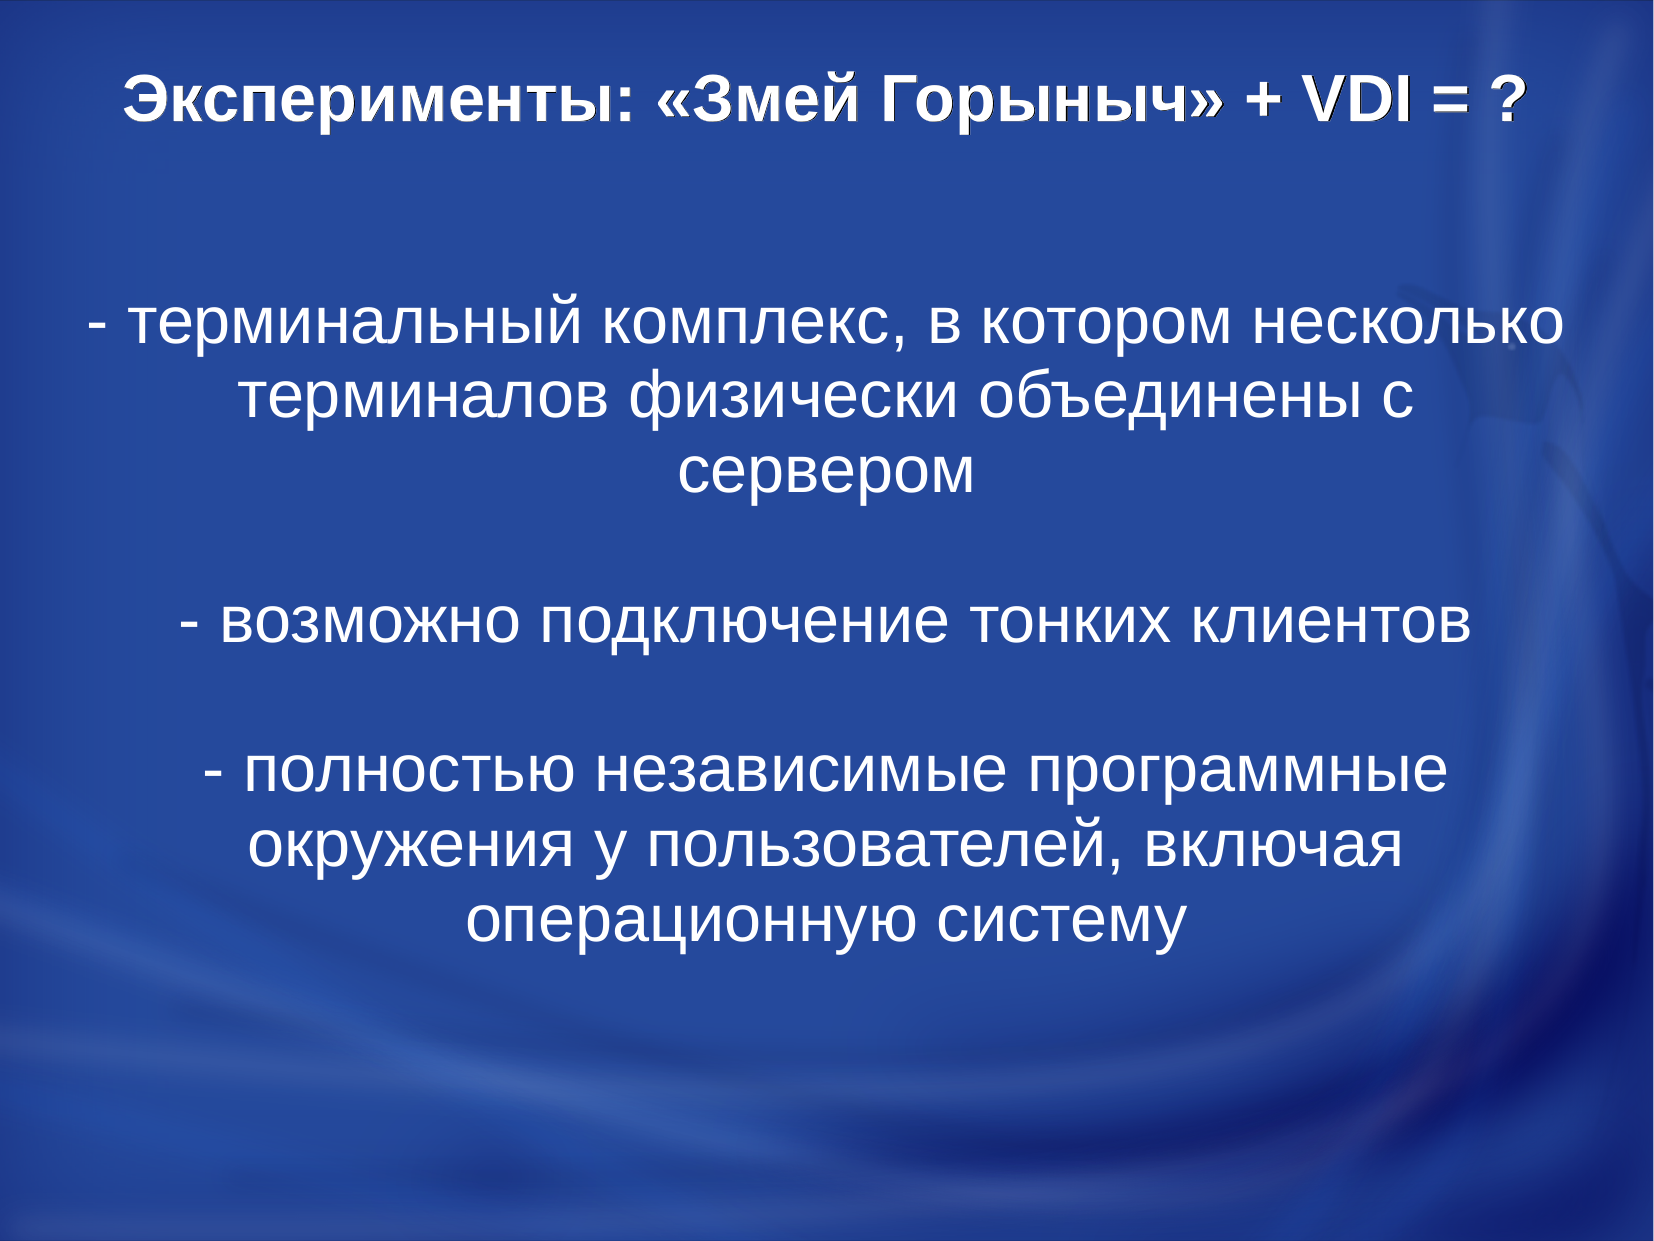

# Эксперименты: «Змей Горыныч» + VDI = ?
- терминальный комплекс, в котором несколько терминалов физически объединены с сервером
- возможно подключение тонких клиентов
- полностью независимые программные окружения у пользователей, включая операционную систему